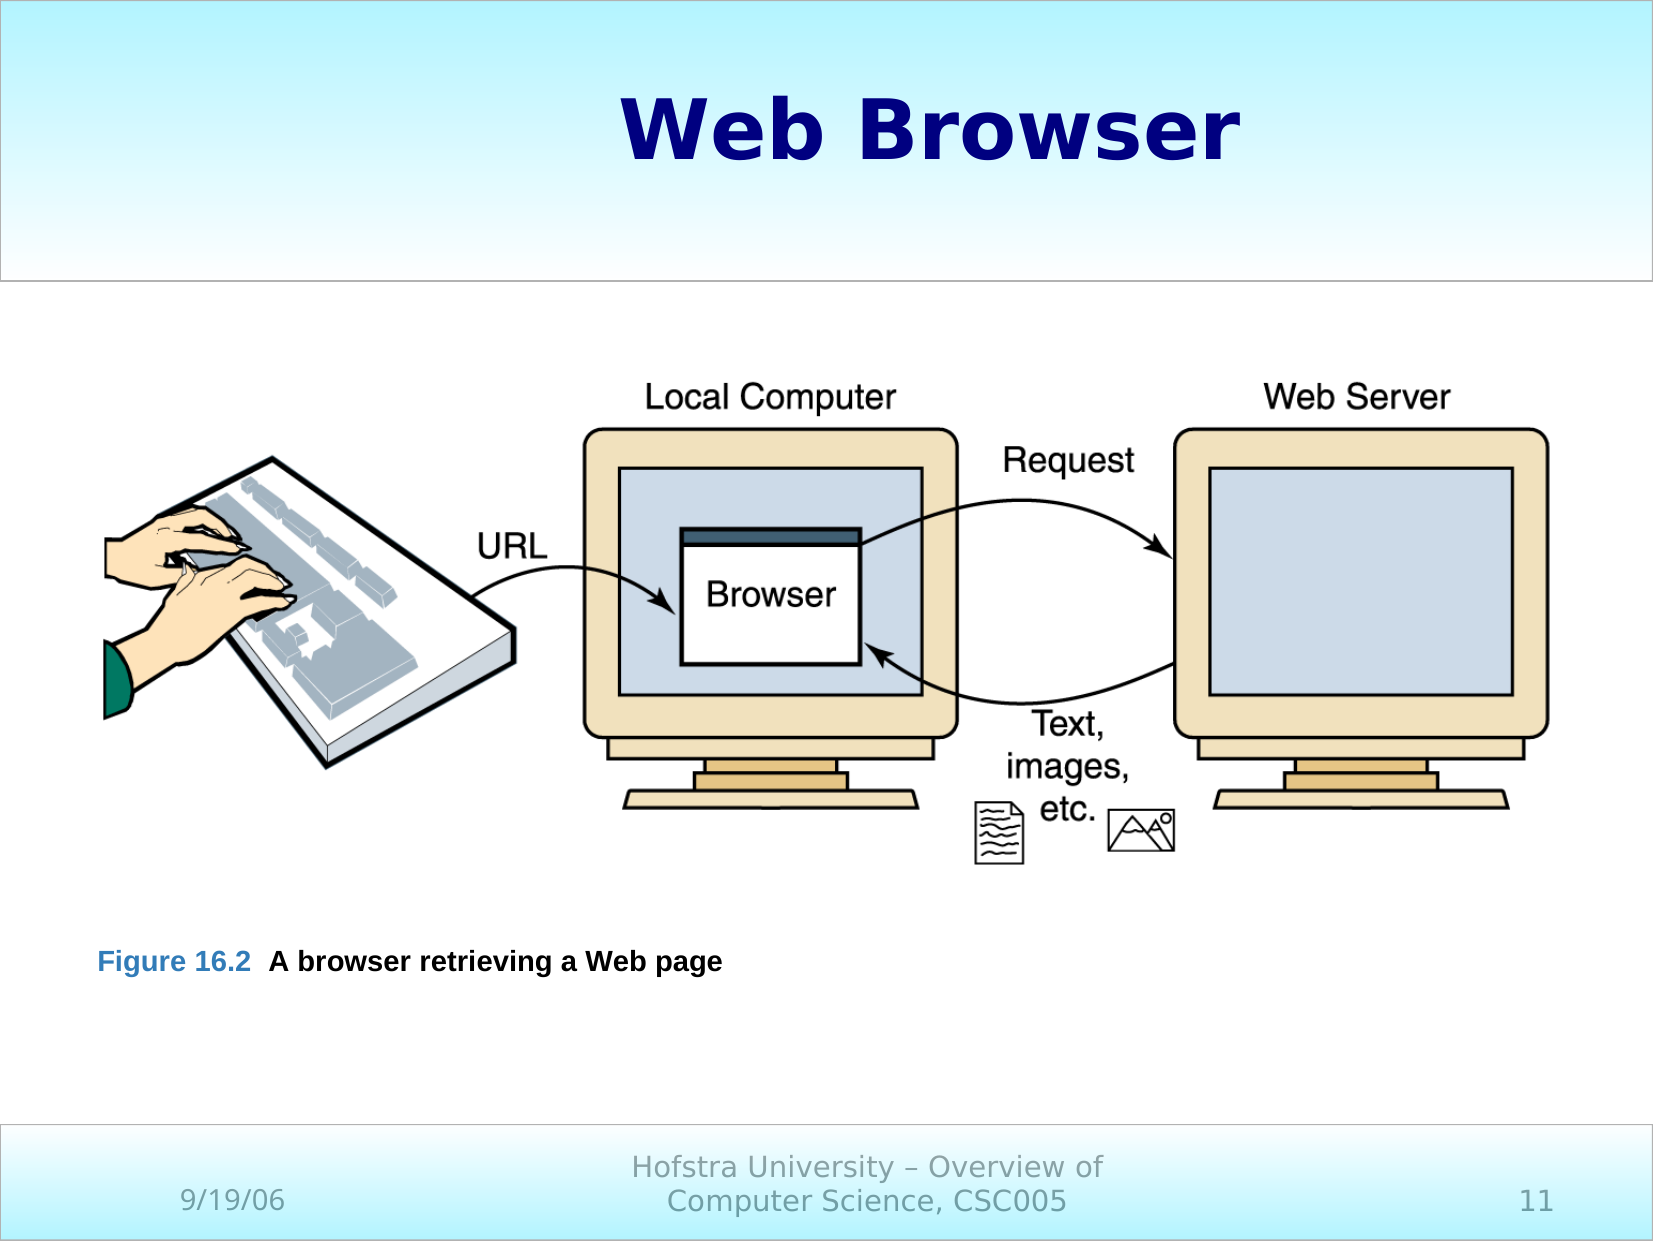

# Web Browser
Figure 16.2 A browser retrieving a Web page
11